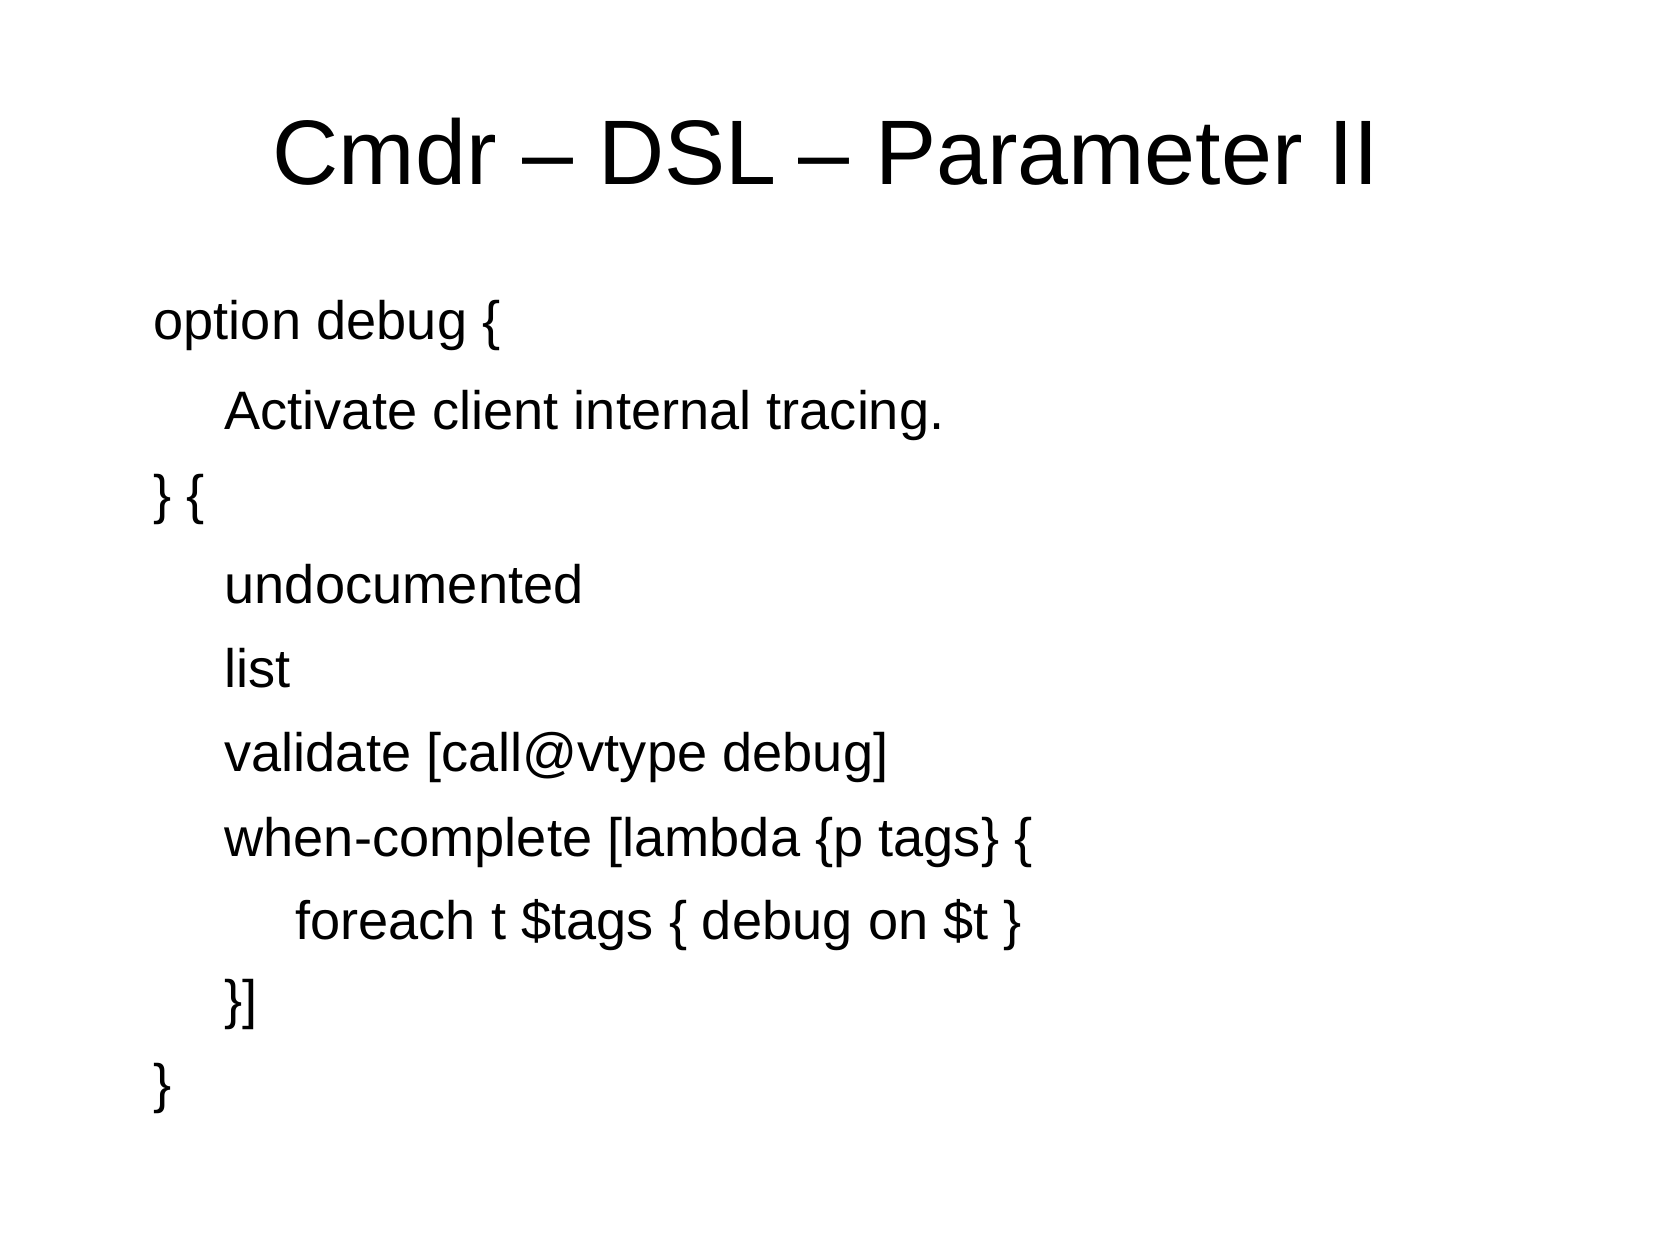

# Cmdr – DSL – Parameter II
option debug {
Activate client internal tracing.
} {
undocumented
list
validate [call@vtype debug]
when-complete [lambda {p tags} {
foreach t $tags { debug on $t }
}]
}